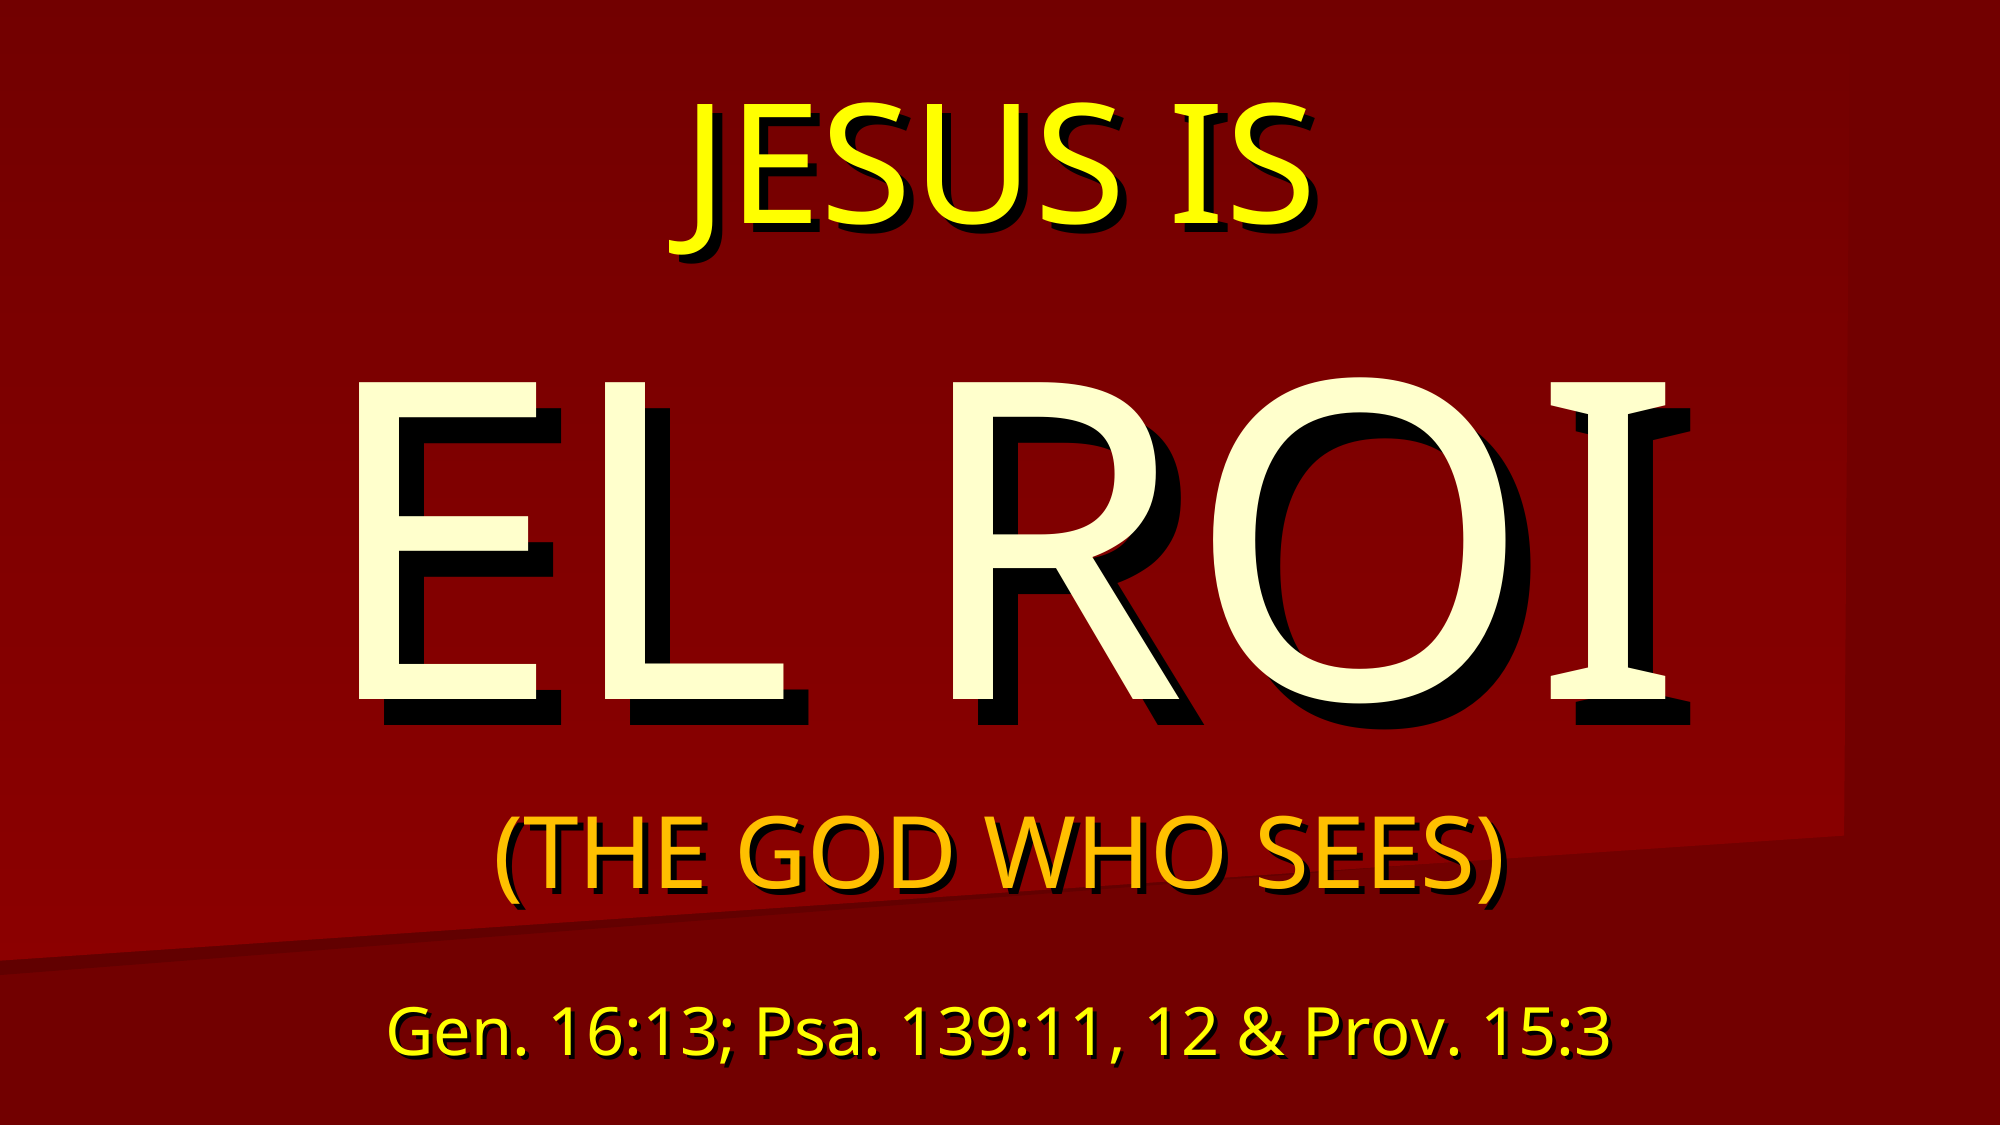

# JESUS IS EL ROI (THE GOD WHO SEES) Gen. 16:13; Psa. 139:11, 12 & Prov. 15:3